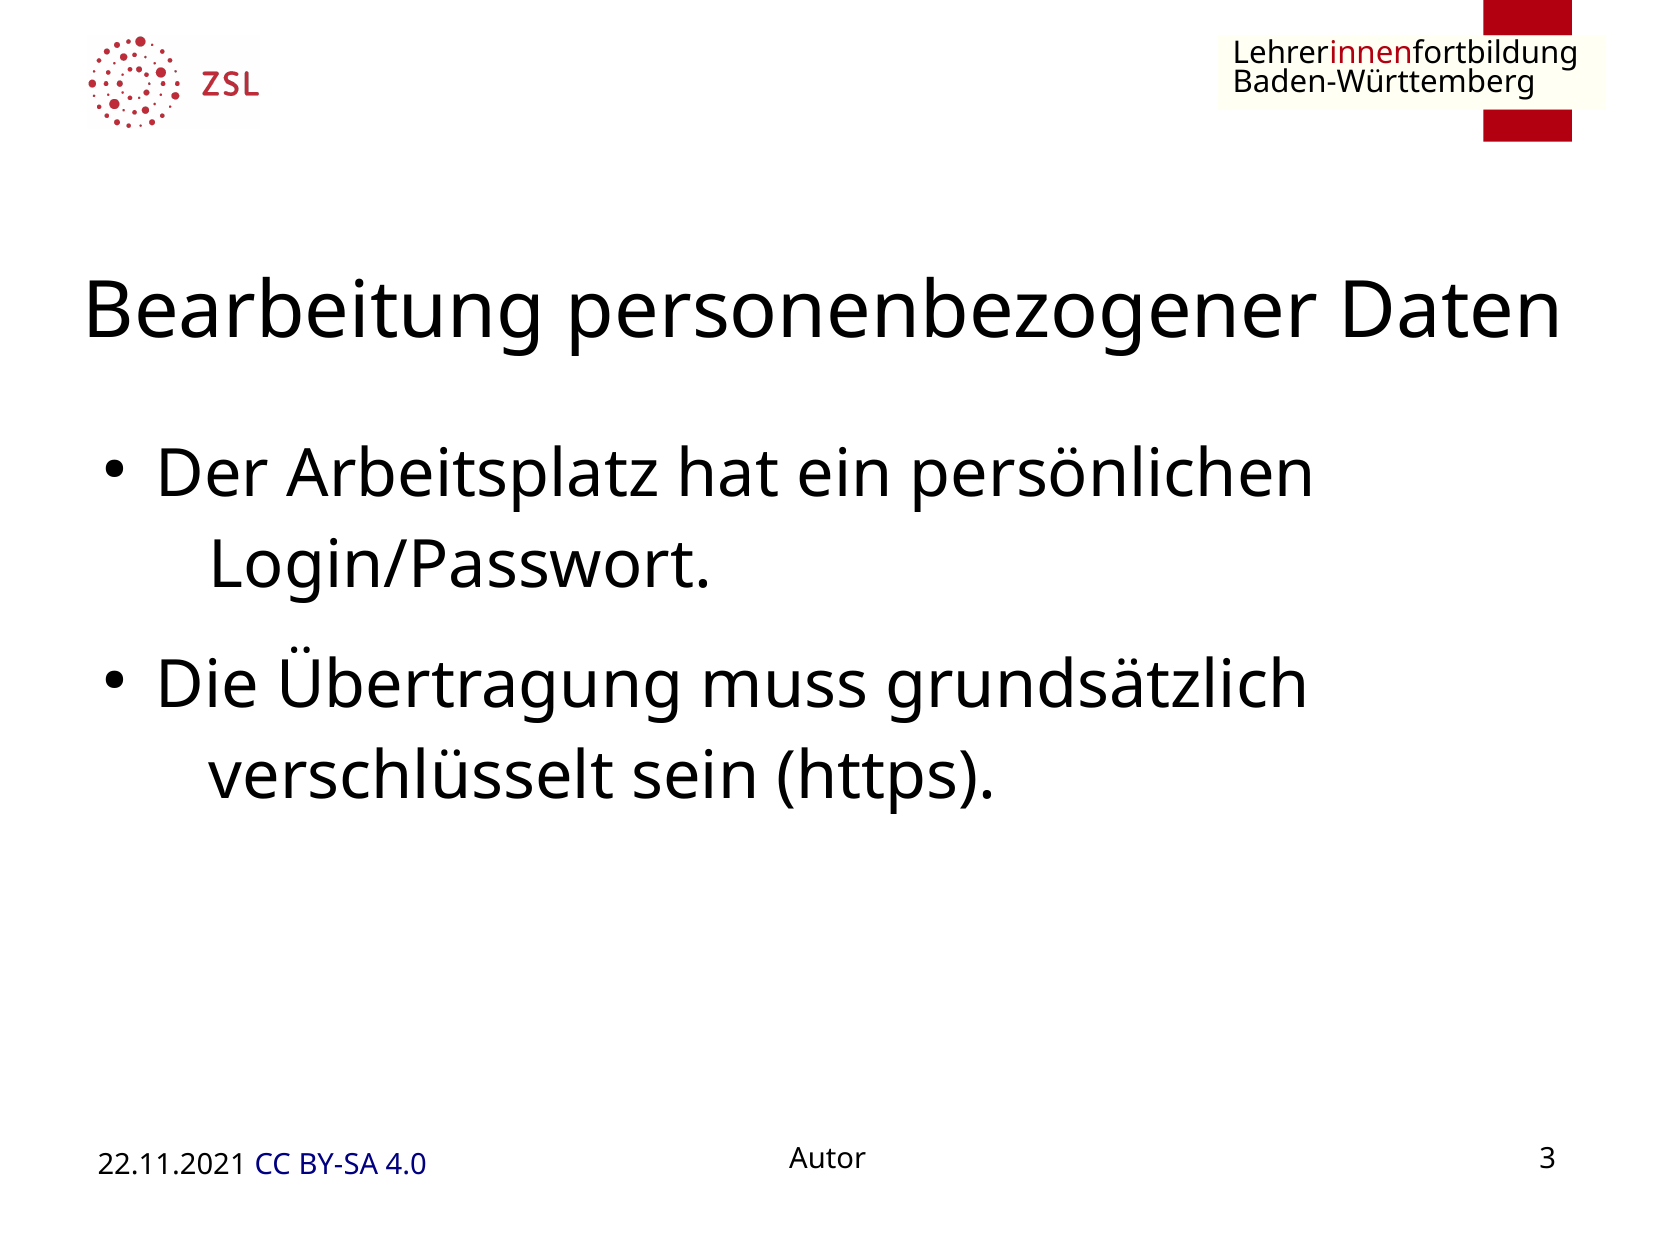

# Bearbeitung personenbezogener Daten
Der Arbeitsplatz hat ein persönlichen Login/Passwort.
Die Übertragung muss grundsätzlich verschlüsselt sein (https).